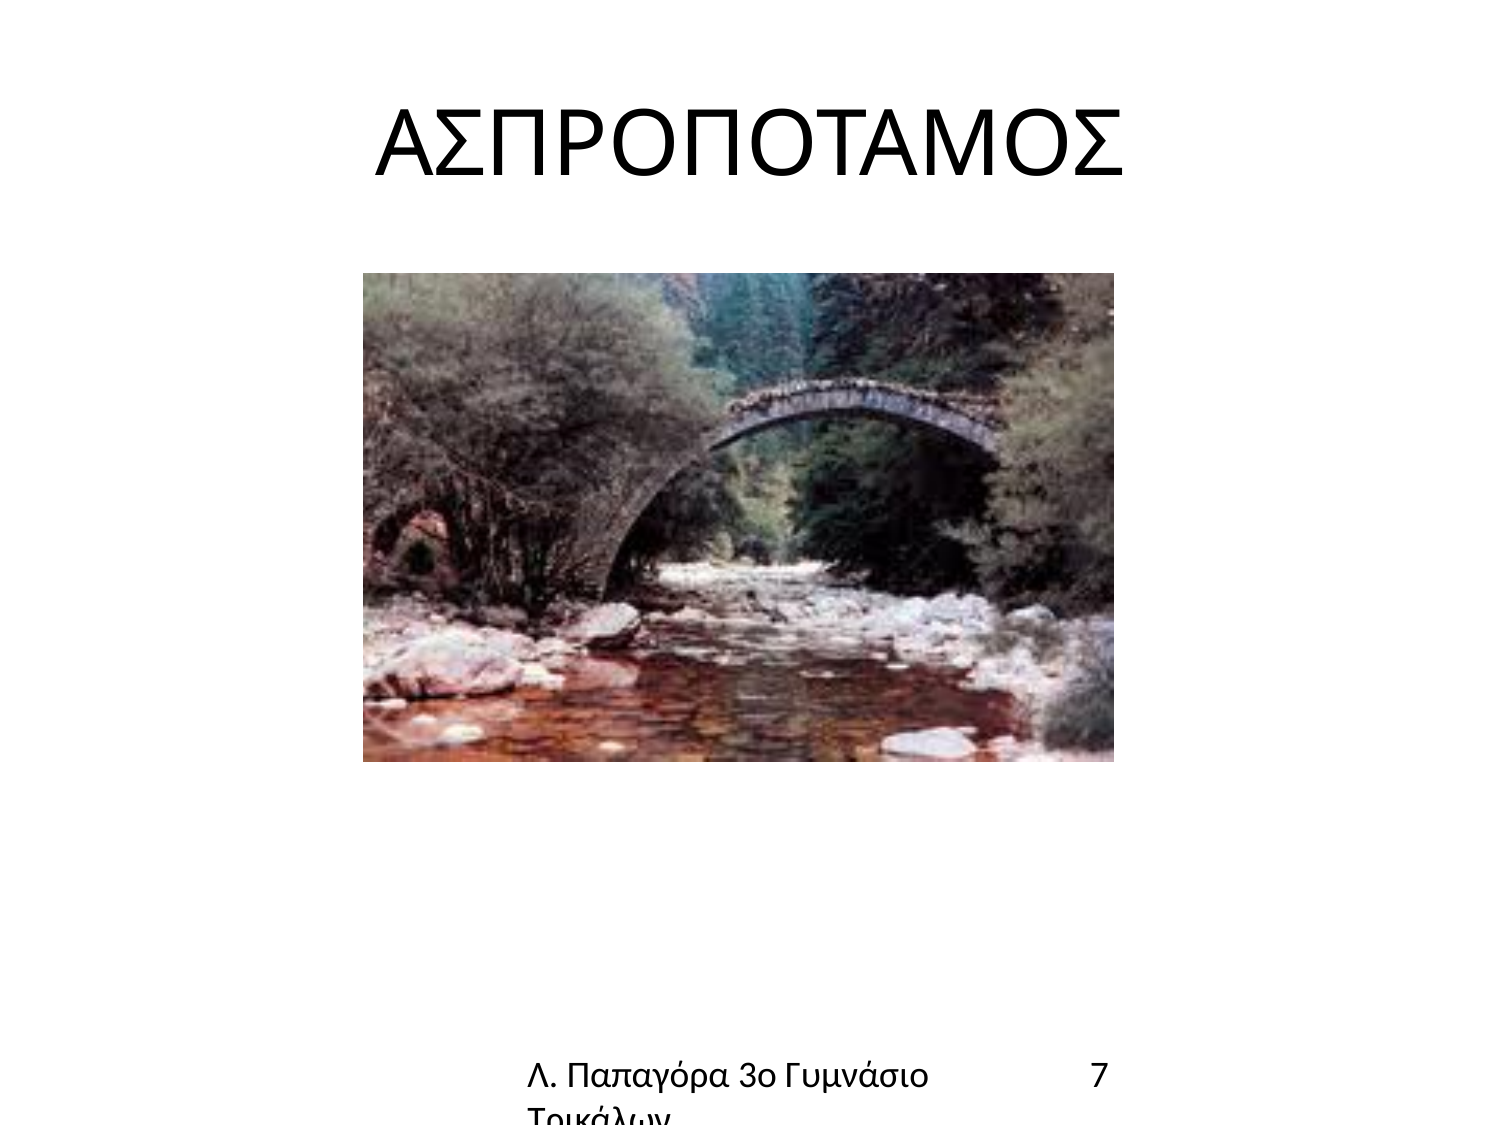

# ΑΣΠΡΟΠΟΤΑΜΟΣ
Λ. Παπαγόρα 3ο Γυμνάσιο Τρικάλων